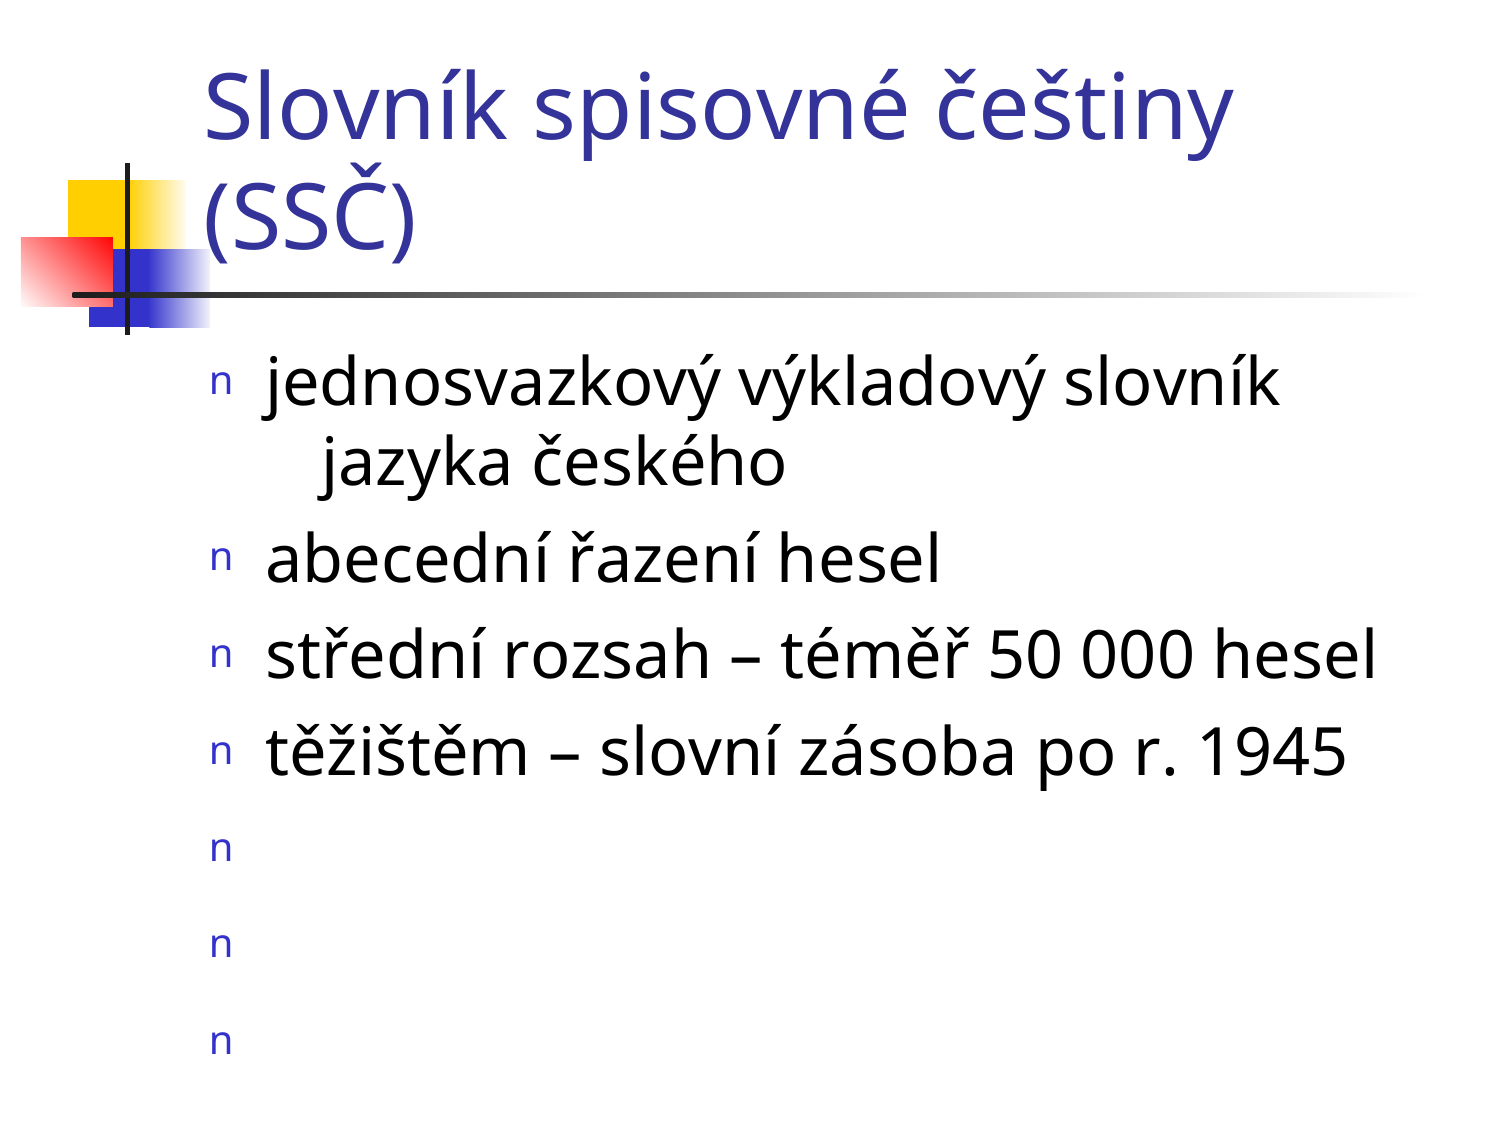

# Slovník spisovné češtiny (SSČ)
jednosvazkový výkladový slovník jazyka českého
abecední řazení hesel
střední rozsah – téměř 50 000 hesel
těžištěm – slovní zásoba po r. 1945